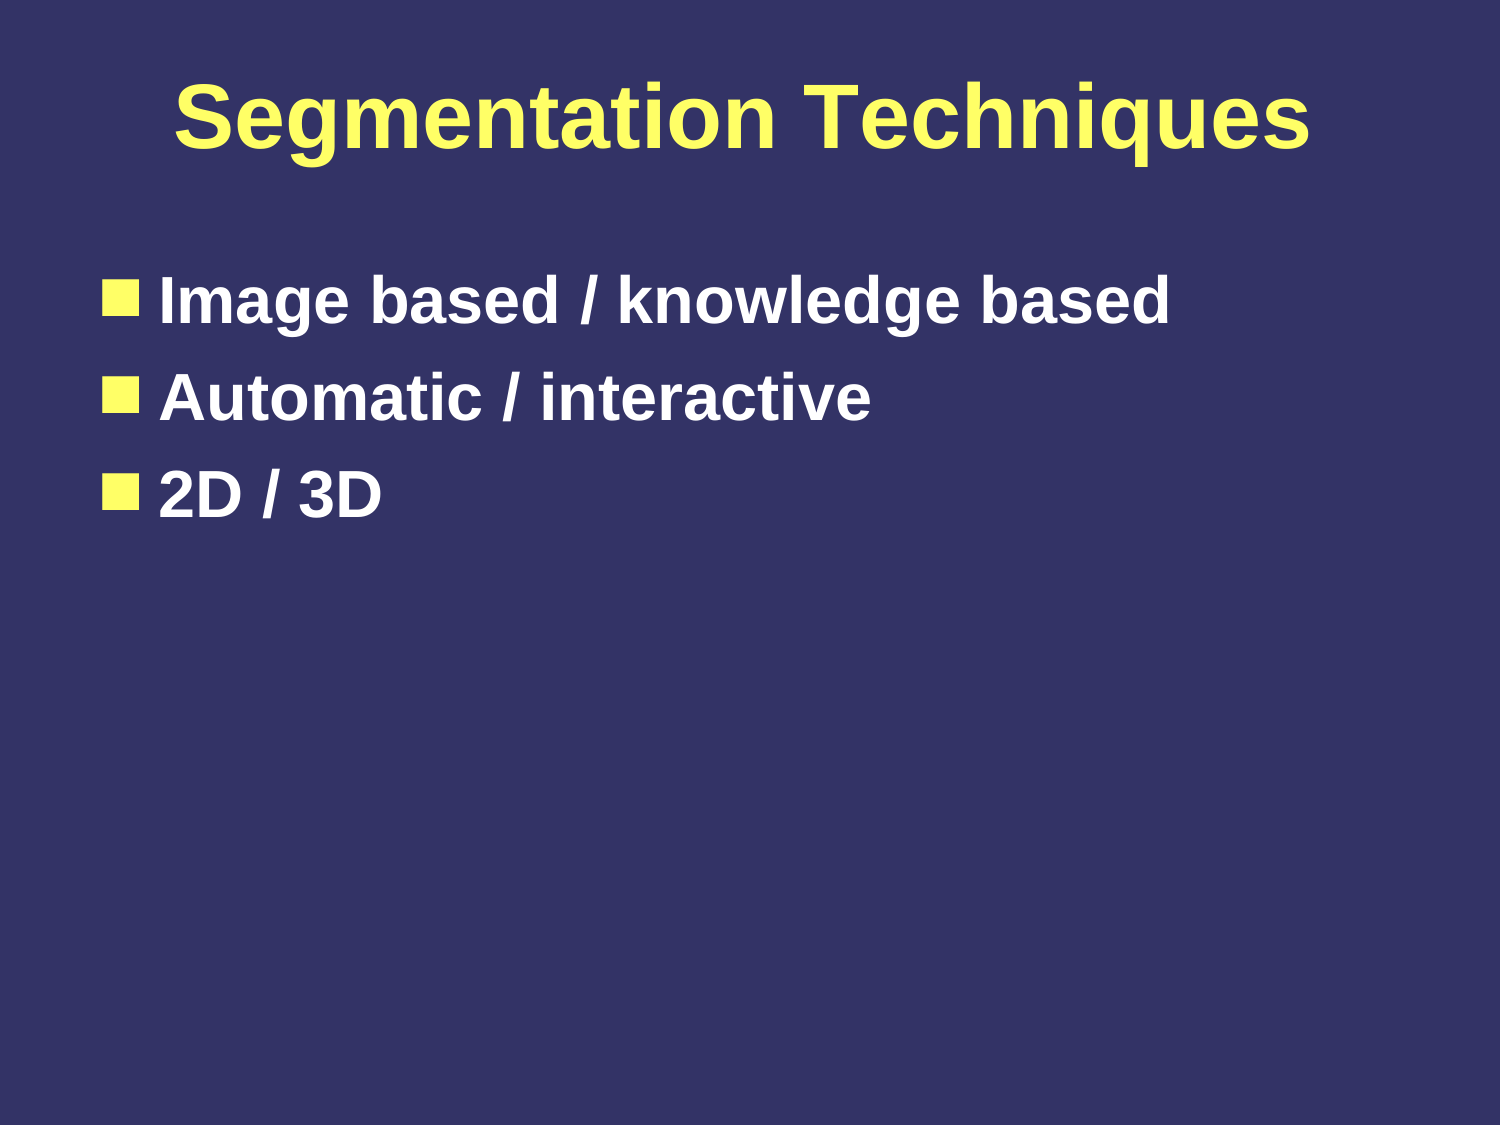

# Segmentation Techniques
Image based / knowledge based
Automatic / interactive
2D / 3D